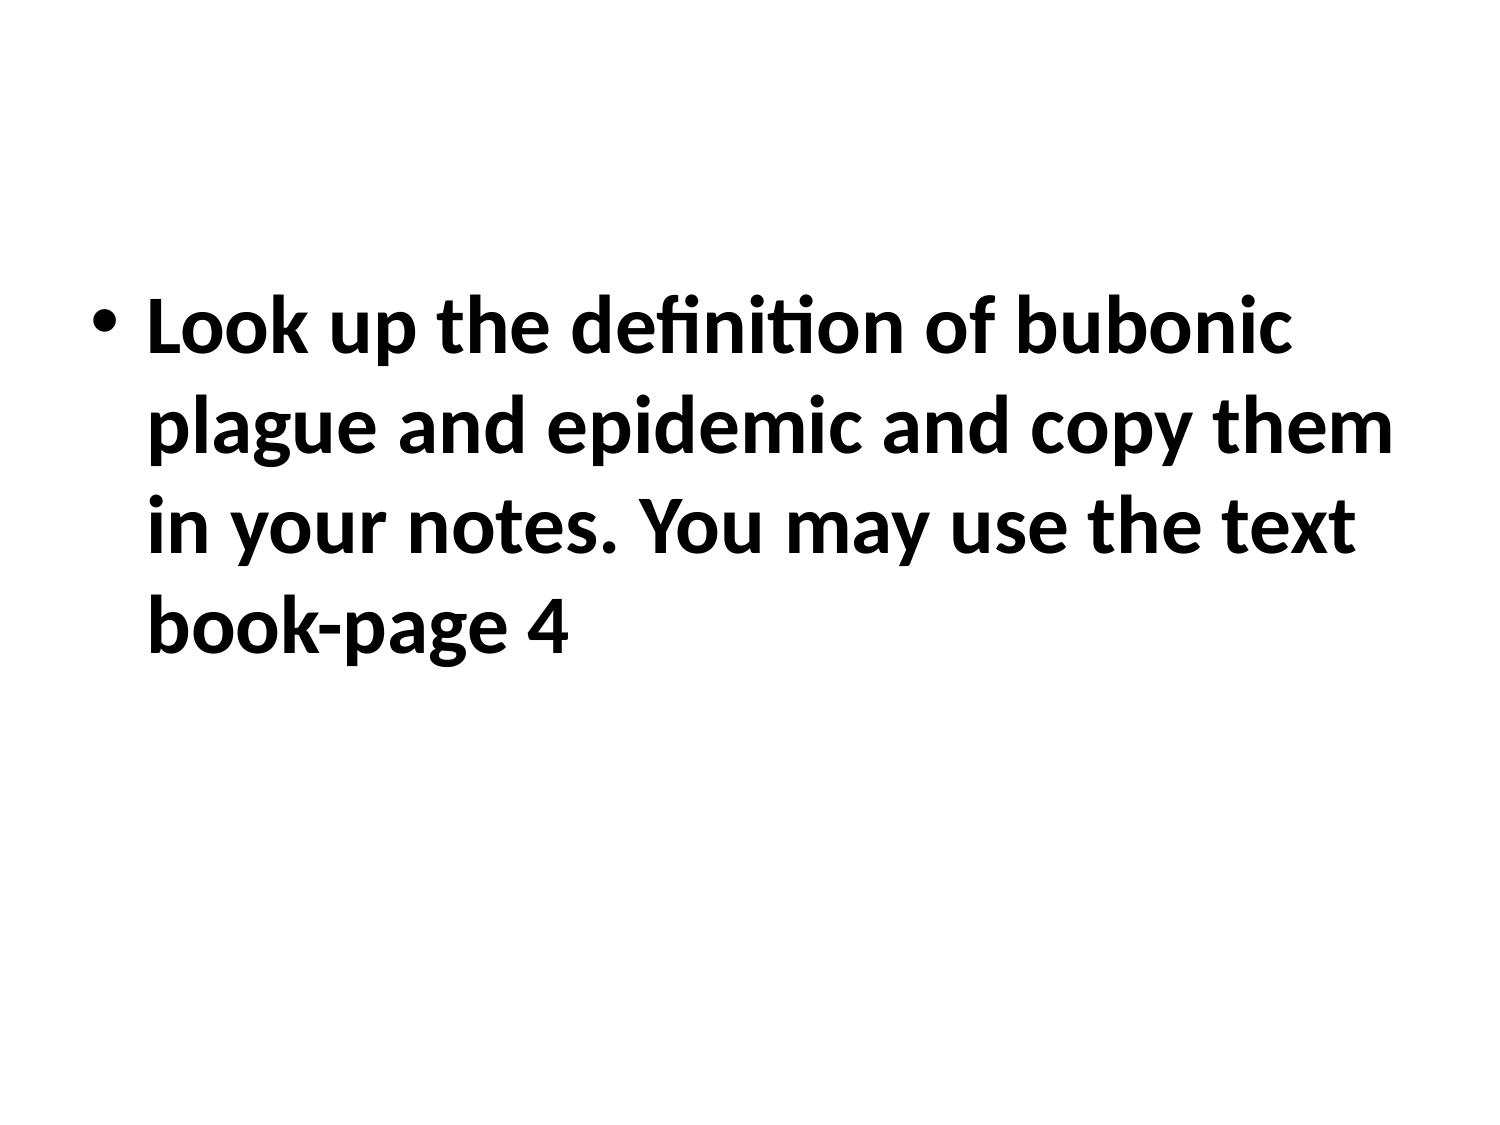

#
Look up the definition of bubonic plague and epidemic and copy them in your notes. You may use the text book-page 4